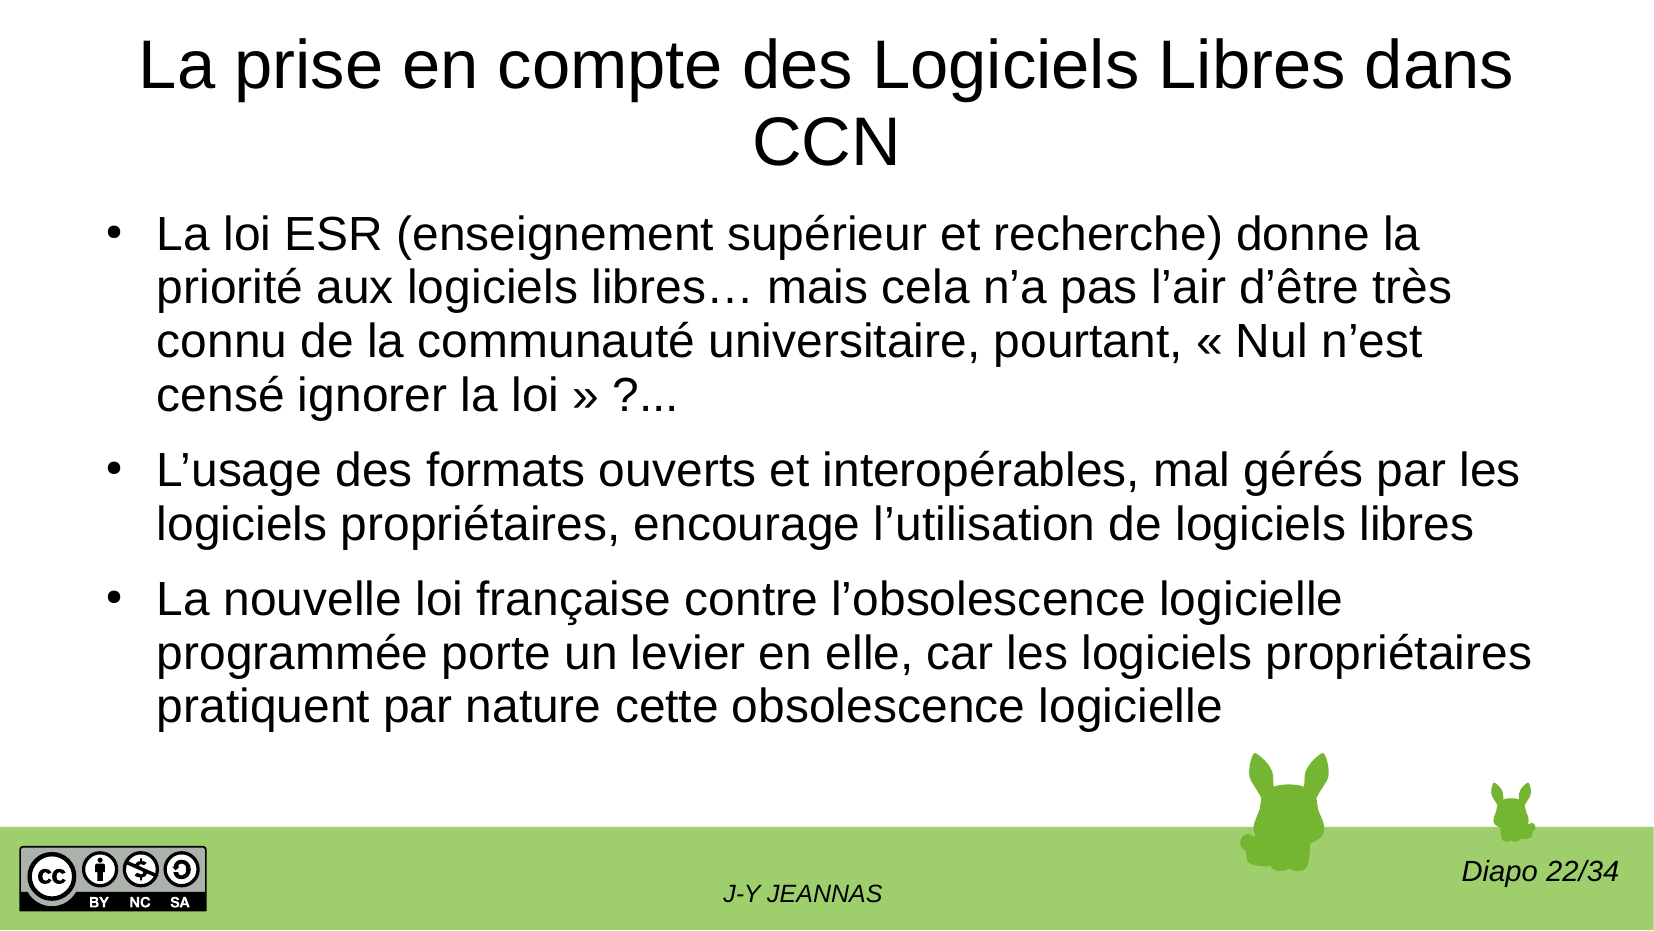

# La prise en compte des Logiciels Libres dans CCN
La loi ESR (enseignement supérieur et recherche) donne la priorité aux logiciels libres… mais cela n’a pas l’air d’être très connu de la communauté universitaire, pourtant, « Nul n’est censé ignorer la loi » ?...
L’usage des formats ouverts et interopérables, mal gérés par les logiciels propriétaires, encourage l’utilisation de logiciels libres
La nouvelle loi française contre l’obsolescence logicielle programmée porte un levier en elle, car les logiciels propriétaires pratiquent par nature cette obsolescence logicielle